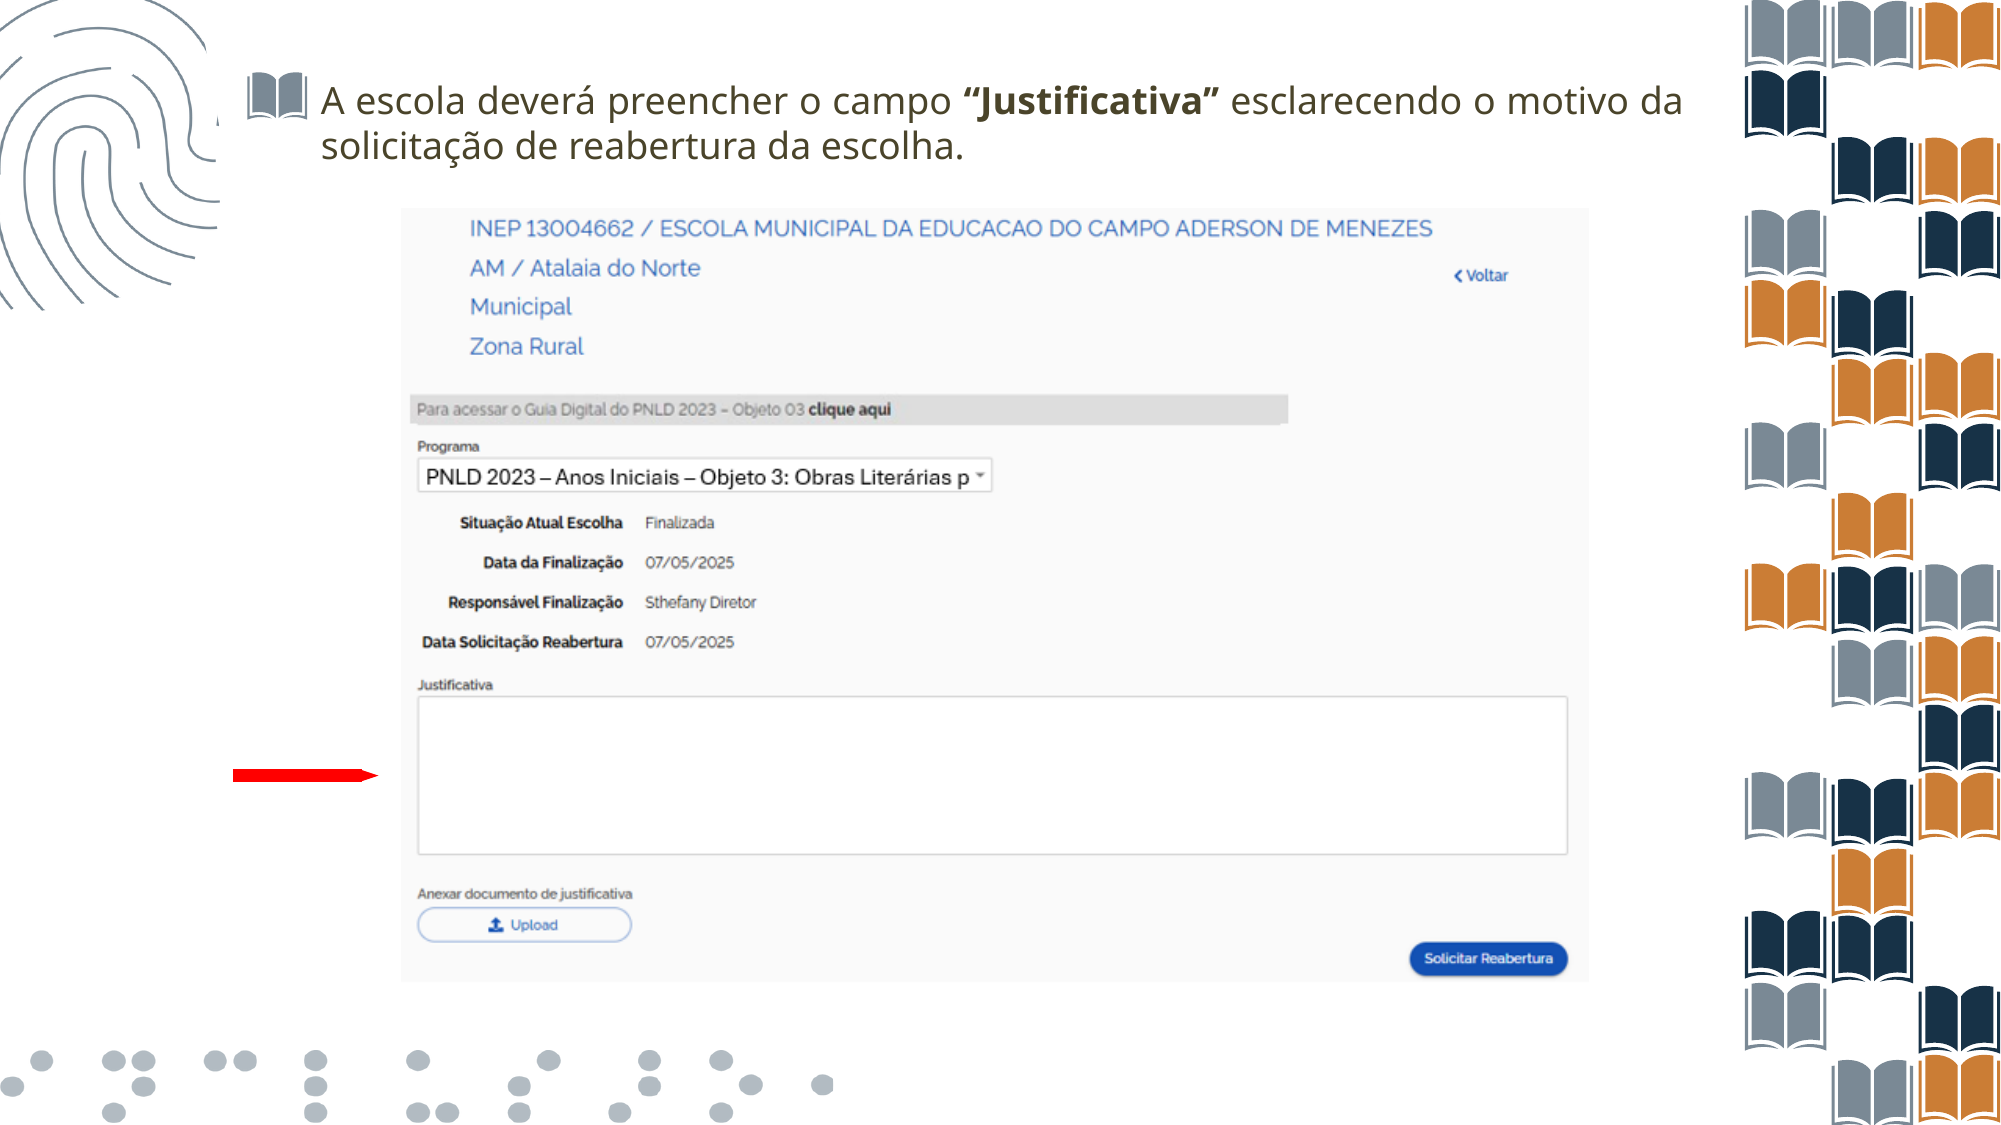

A escola deverá preencher o campo “Justificativa’’ esclarecendo o motivo da solicitação de reabertura da escolha.